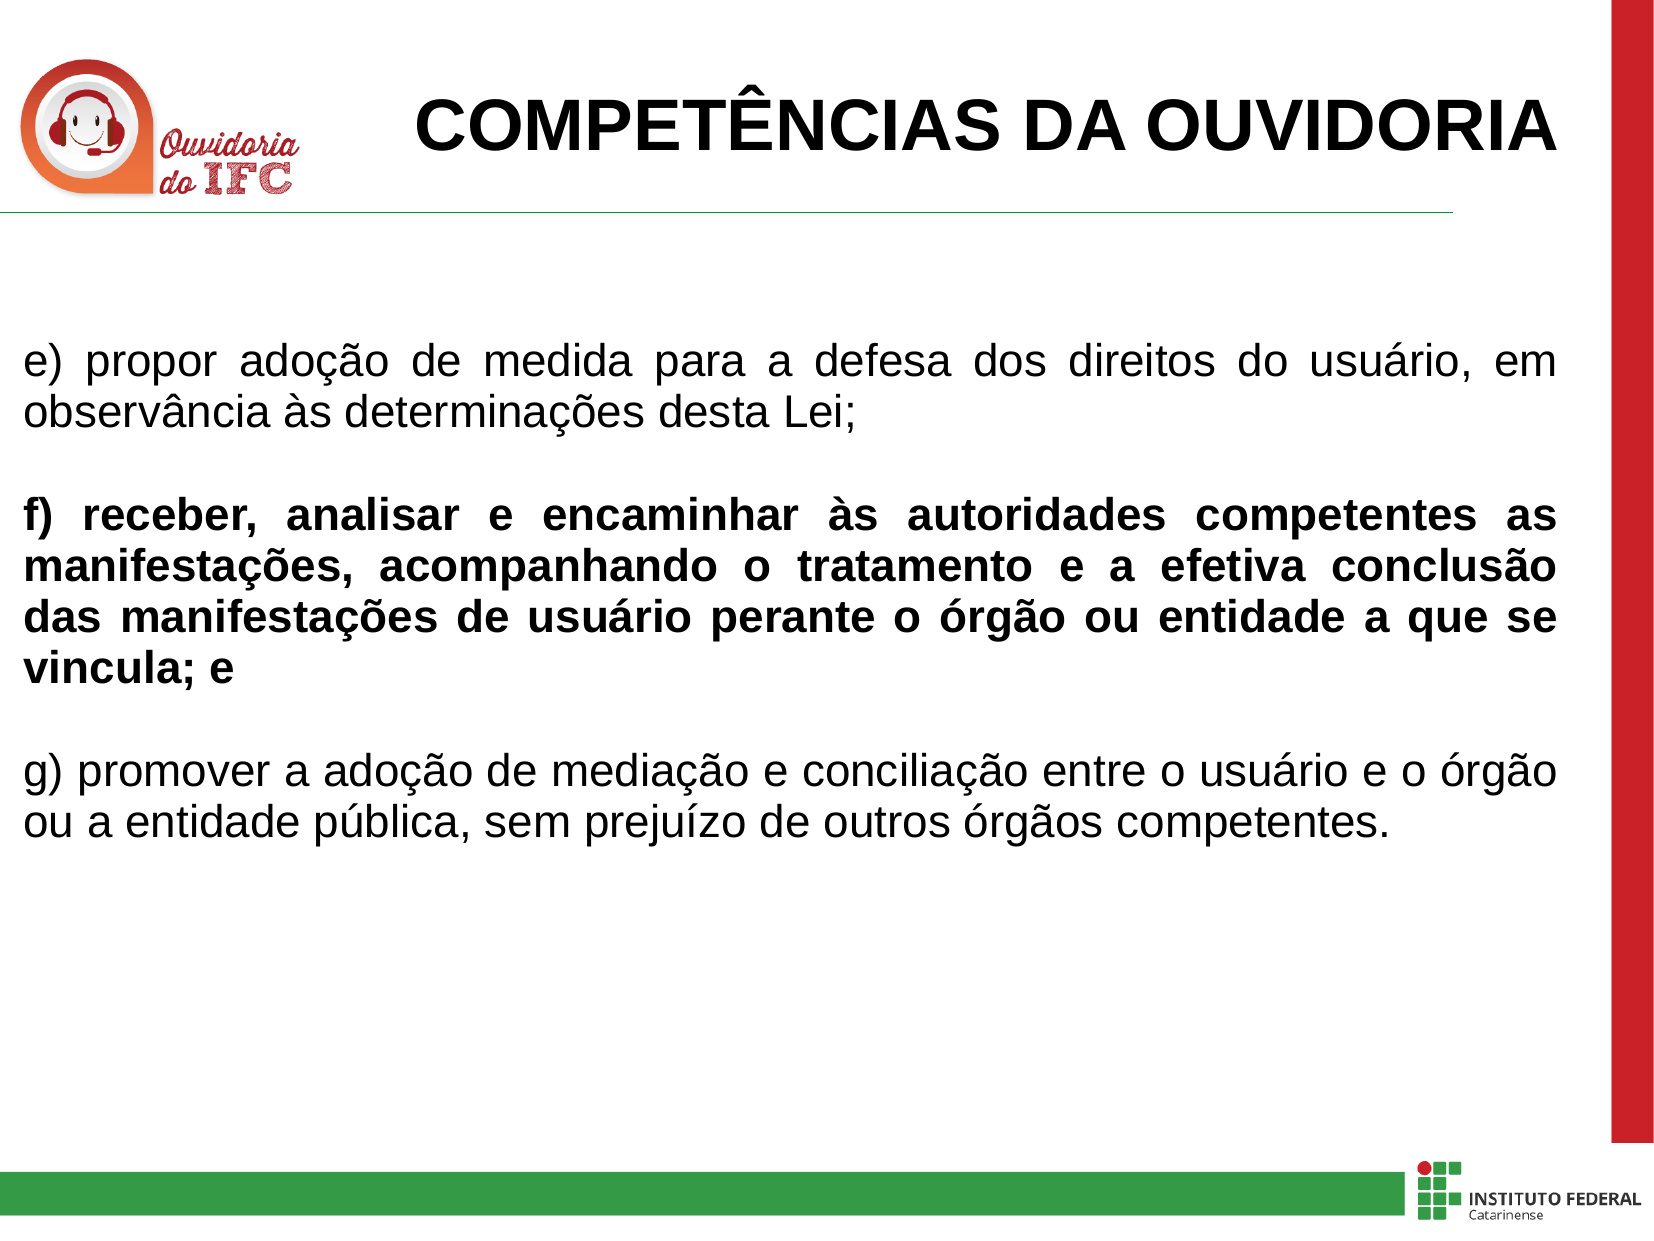

COMPETÊNCIAS DA OUVIDORIA
# e) propor adoção de medida para a defesa dos direitos do usuário, em observância às determinações desta Lei;
f) receber, analisar e encaminhar às autoridades competentes as manifestações, acompanhando o tratamento e a efetiva conclusão das manifestações de usuário perante o órgão ou entidade a que se vincula; e
g) promover a adoção de mediação e conciliação entre o usuário e o órgão ou a entidade pública, sem prejuízo de outros órgãos competentes.